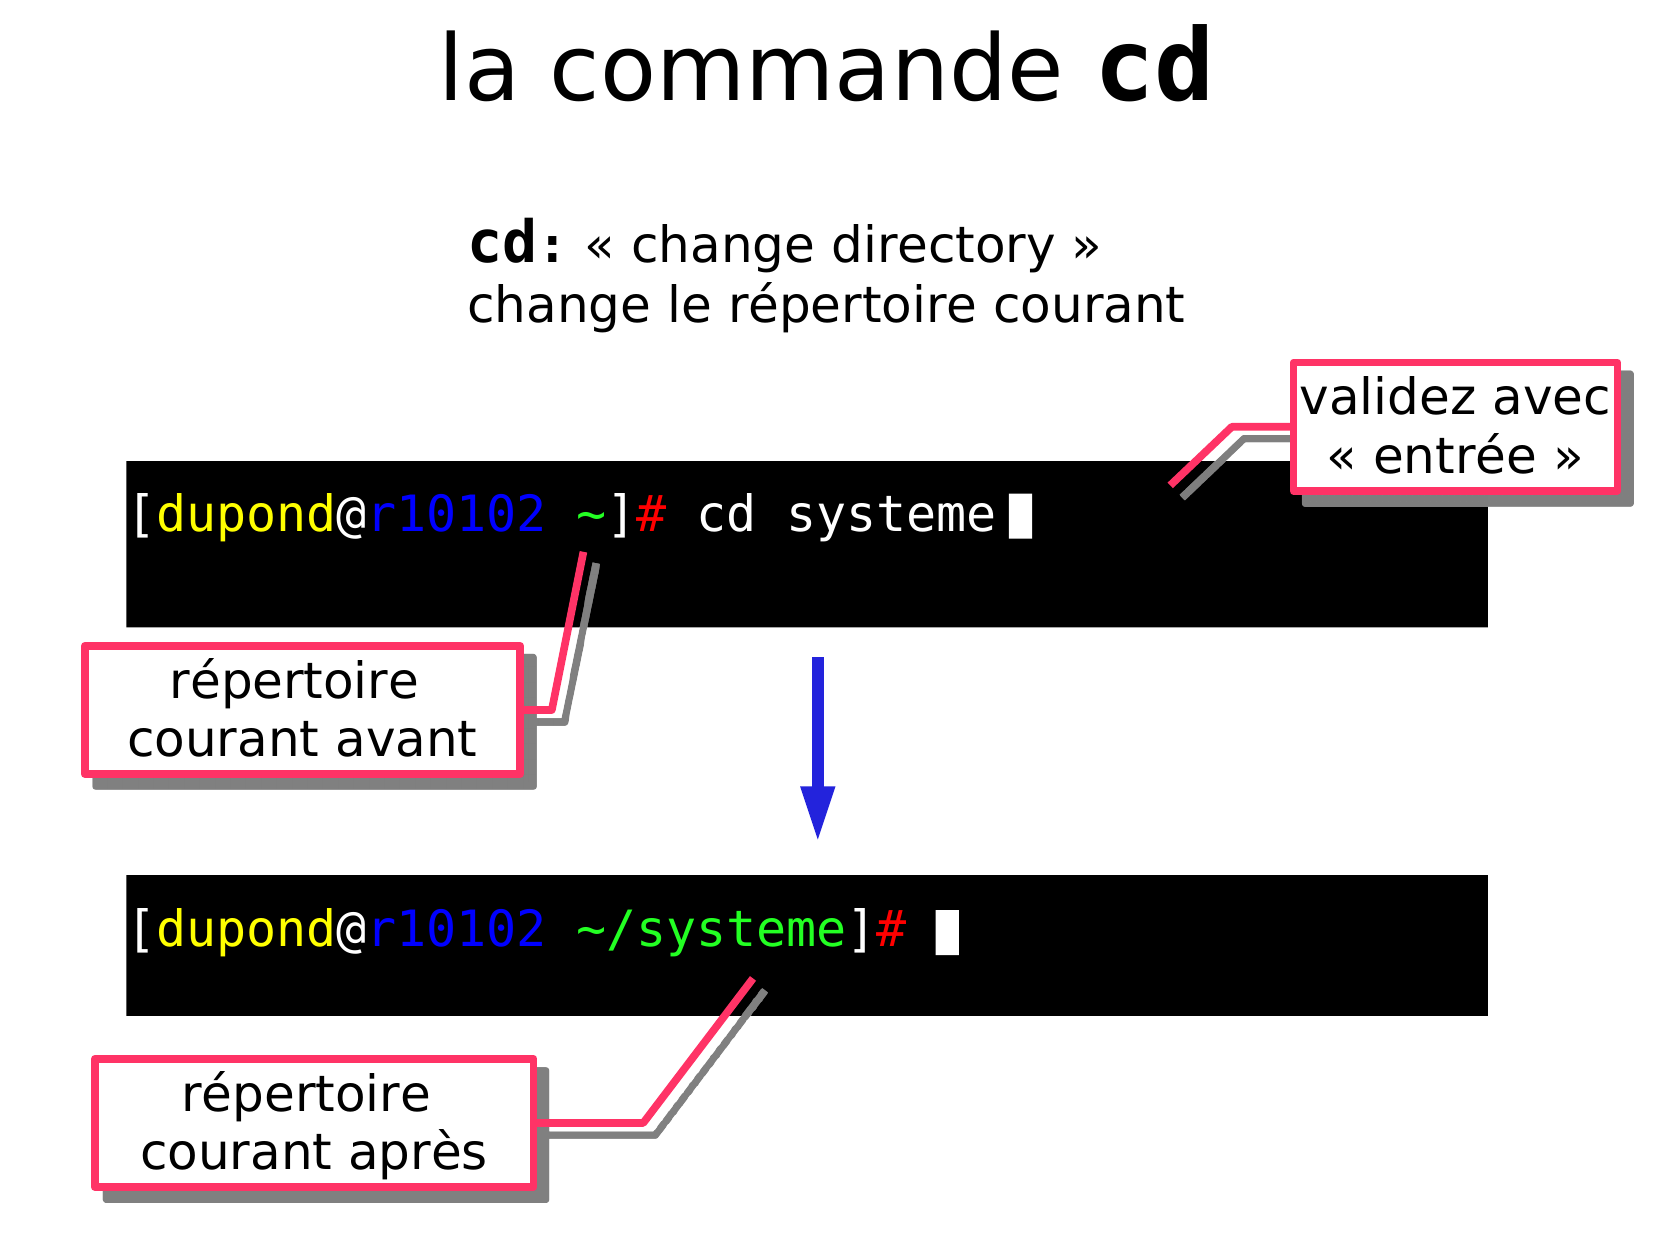

# la commande cd
cd: « change directory »
change le répertoire courant
[dupond@r10102 ~]# cd systeme
[dupond@r10102 ~/systeme]#